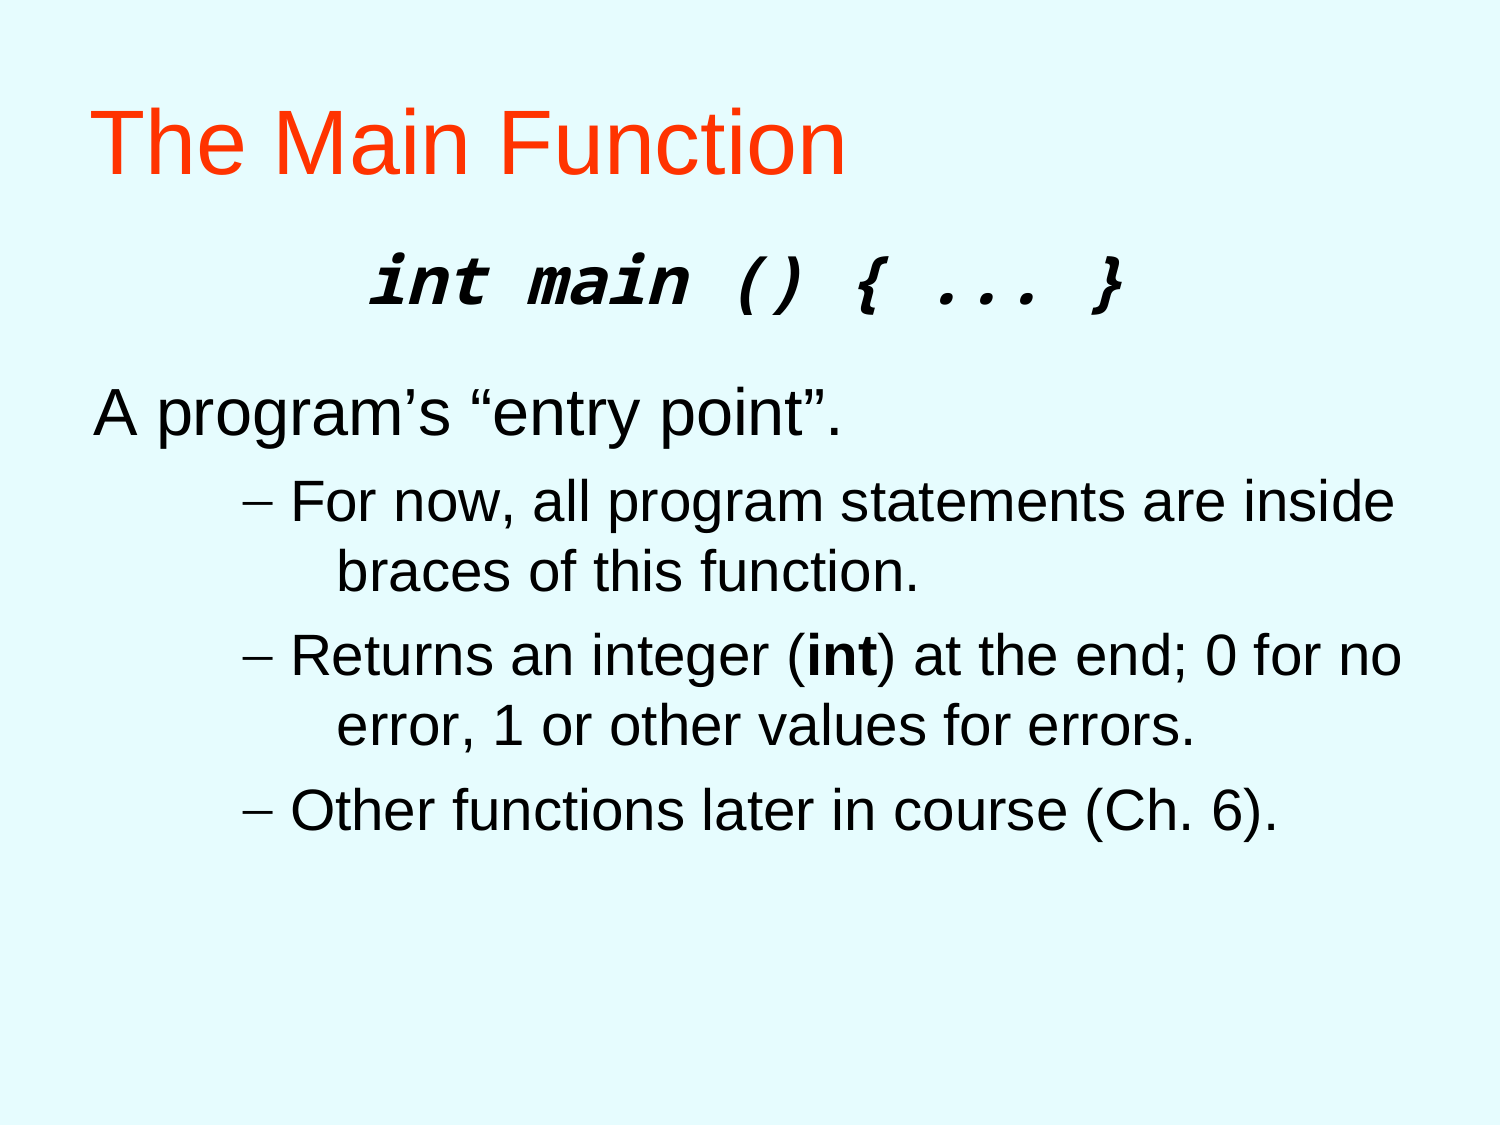

# The Main Function
int main () { ... }
A program’s “entry point”.
For now, all program statements are inside braces of this function.
Returns an integer (int) at the end; 0 for no error, 1 or other values for errors.
Other functions later in course (Ch. 6).